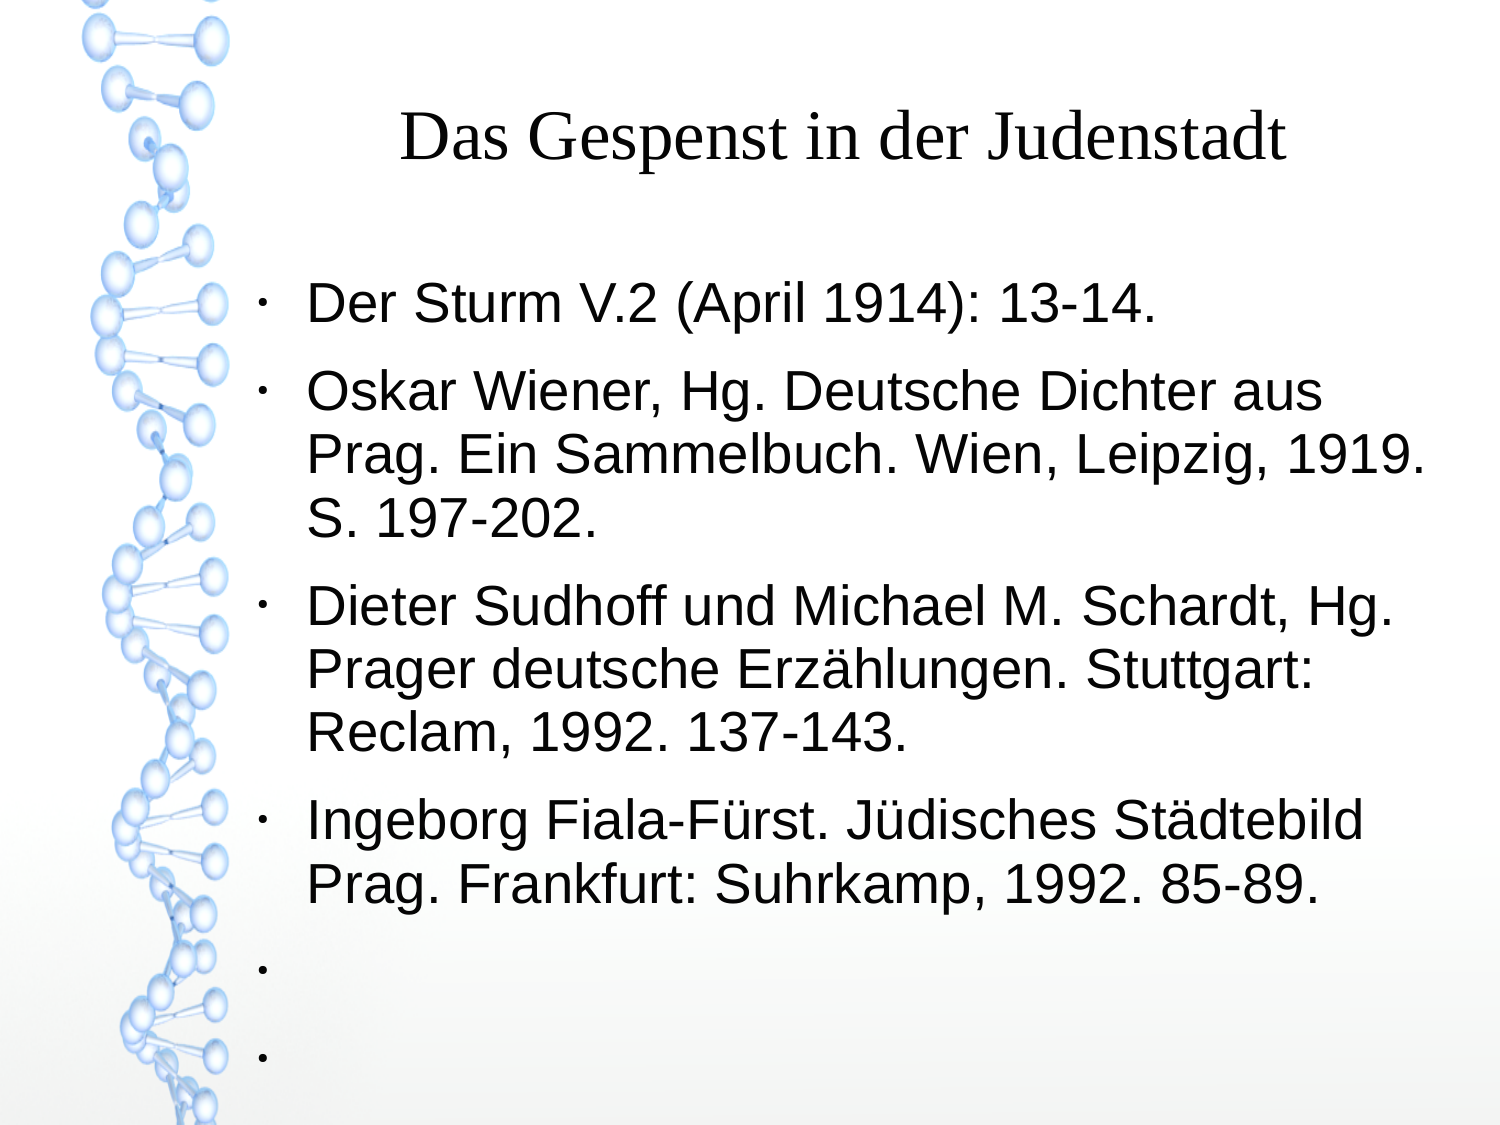

# Das Gespenst in der Judenstadt
Der Sturm V.2 (April 1914): 13-14.
Oskar Wiener, Hg. Deutsche Dichter aus Prag. Ein Sammelbuch. Wien, Leipzig, 1919. S. 197-202.
Dieter Sudhoff und Michael M. Schardt, Hg. Prager deutsche Erzählungen. Stuttgart: Reclam, 1992. 137-143.
Ingeborg Fiala-Fürst. Jüdisches Städtebild Prag. Frankfurt: Suhrkamp, 1992. 85-89.